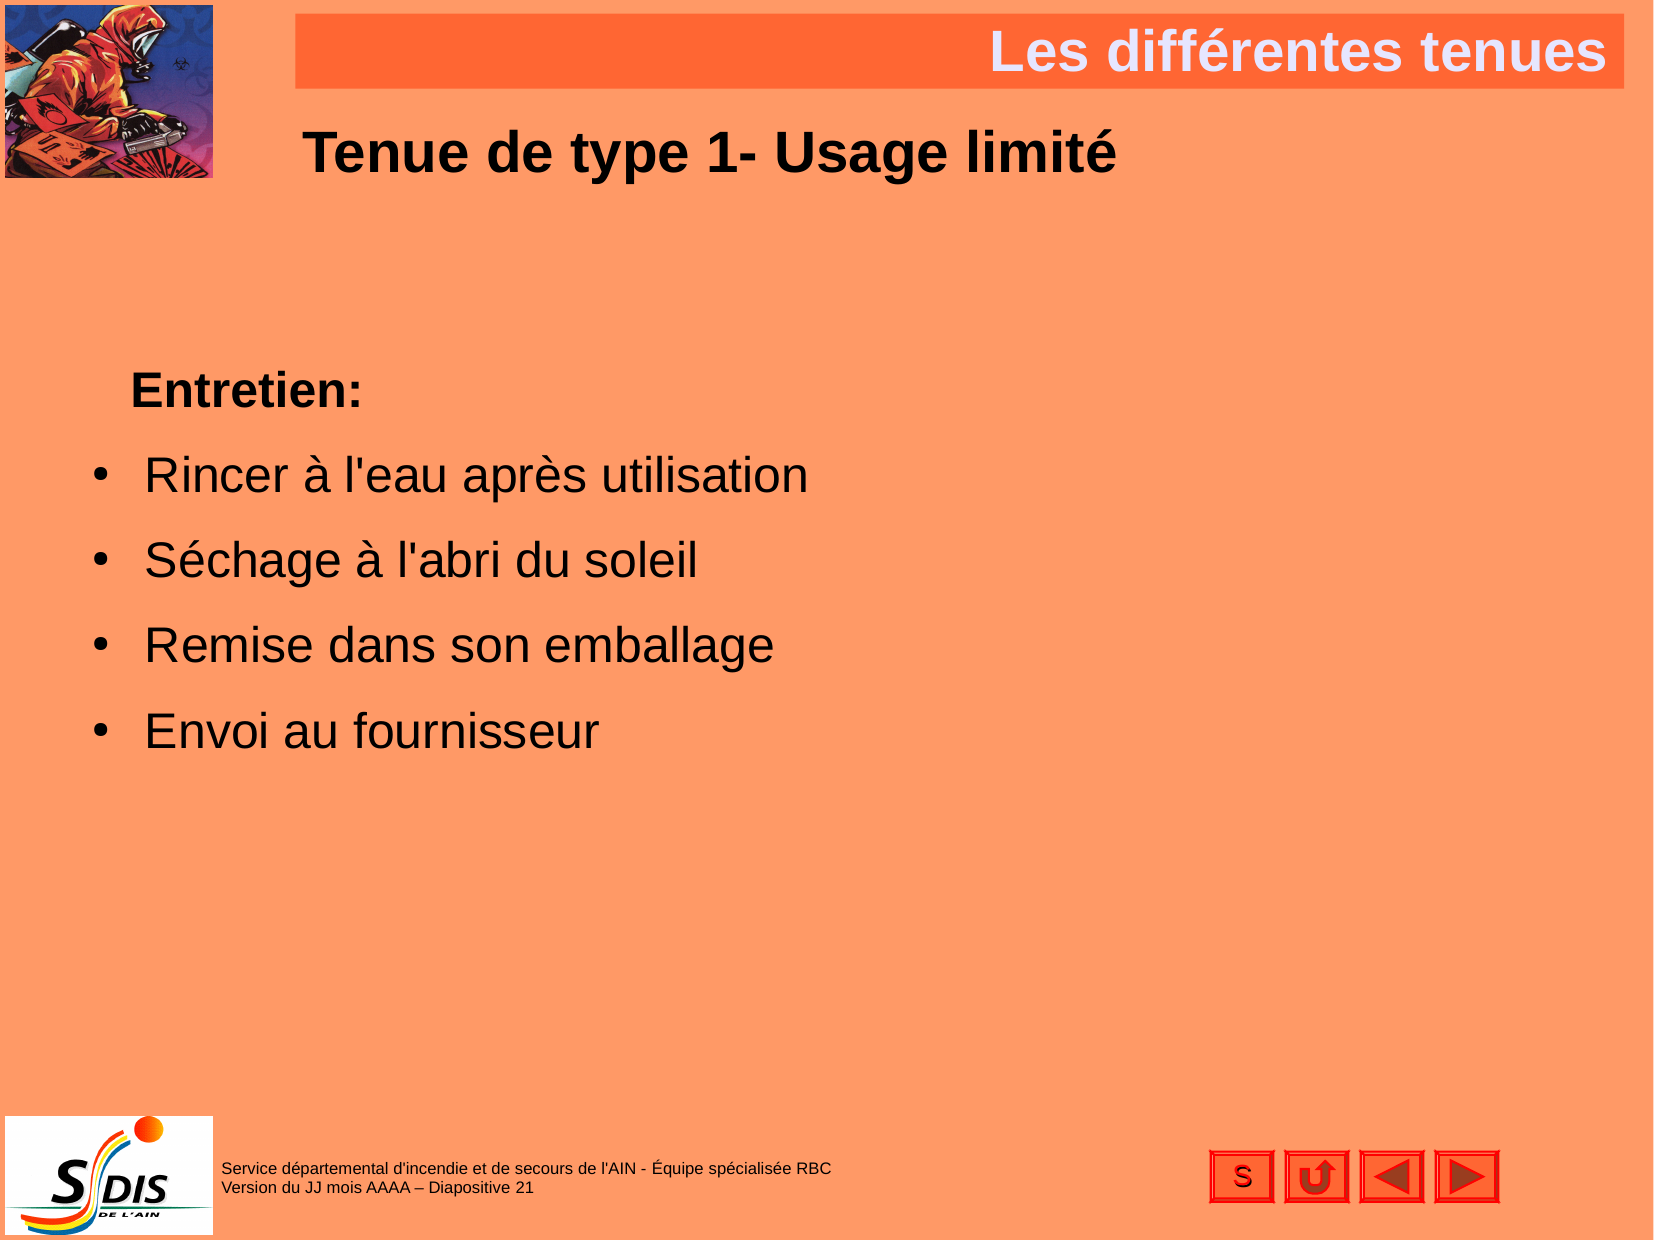

Les différentes tenues
Tenue de type 1- Usage limité
# Entretien:
Rincer à l'eau après utilisation
Séchage à l'abri du soleil
Remise dans son emballage
Envoi au fournisseur